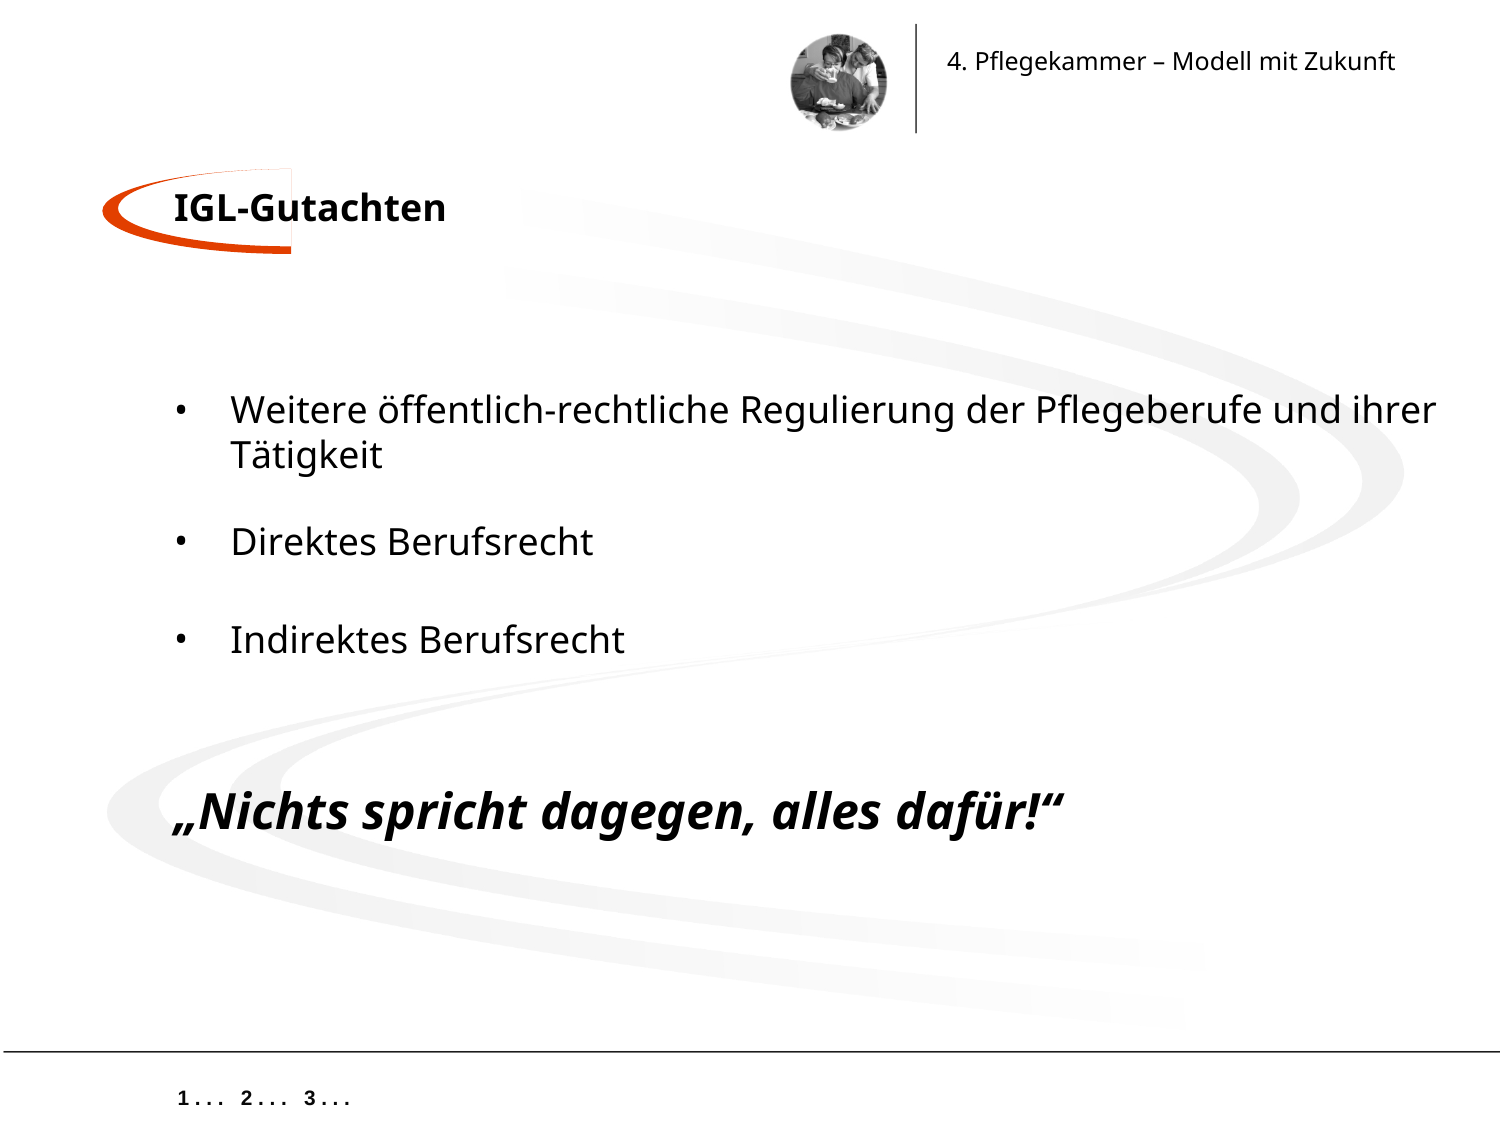

4. Pflegekammer – Modell mit Zukunft
IGL-Gutachten
Weitere öffentlich-rechtliche Regulierung der Pflegeberufe und ihrer Tätigkeit
Direktes Berufsrecht
Indirektes Berufsrecht
„Nichts spricht dagegen, alles dafür!“
1 . . . 2 . . . 3 . . .